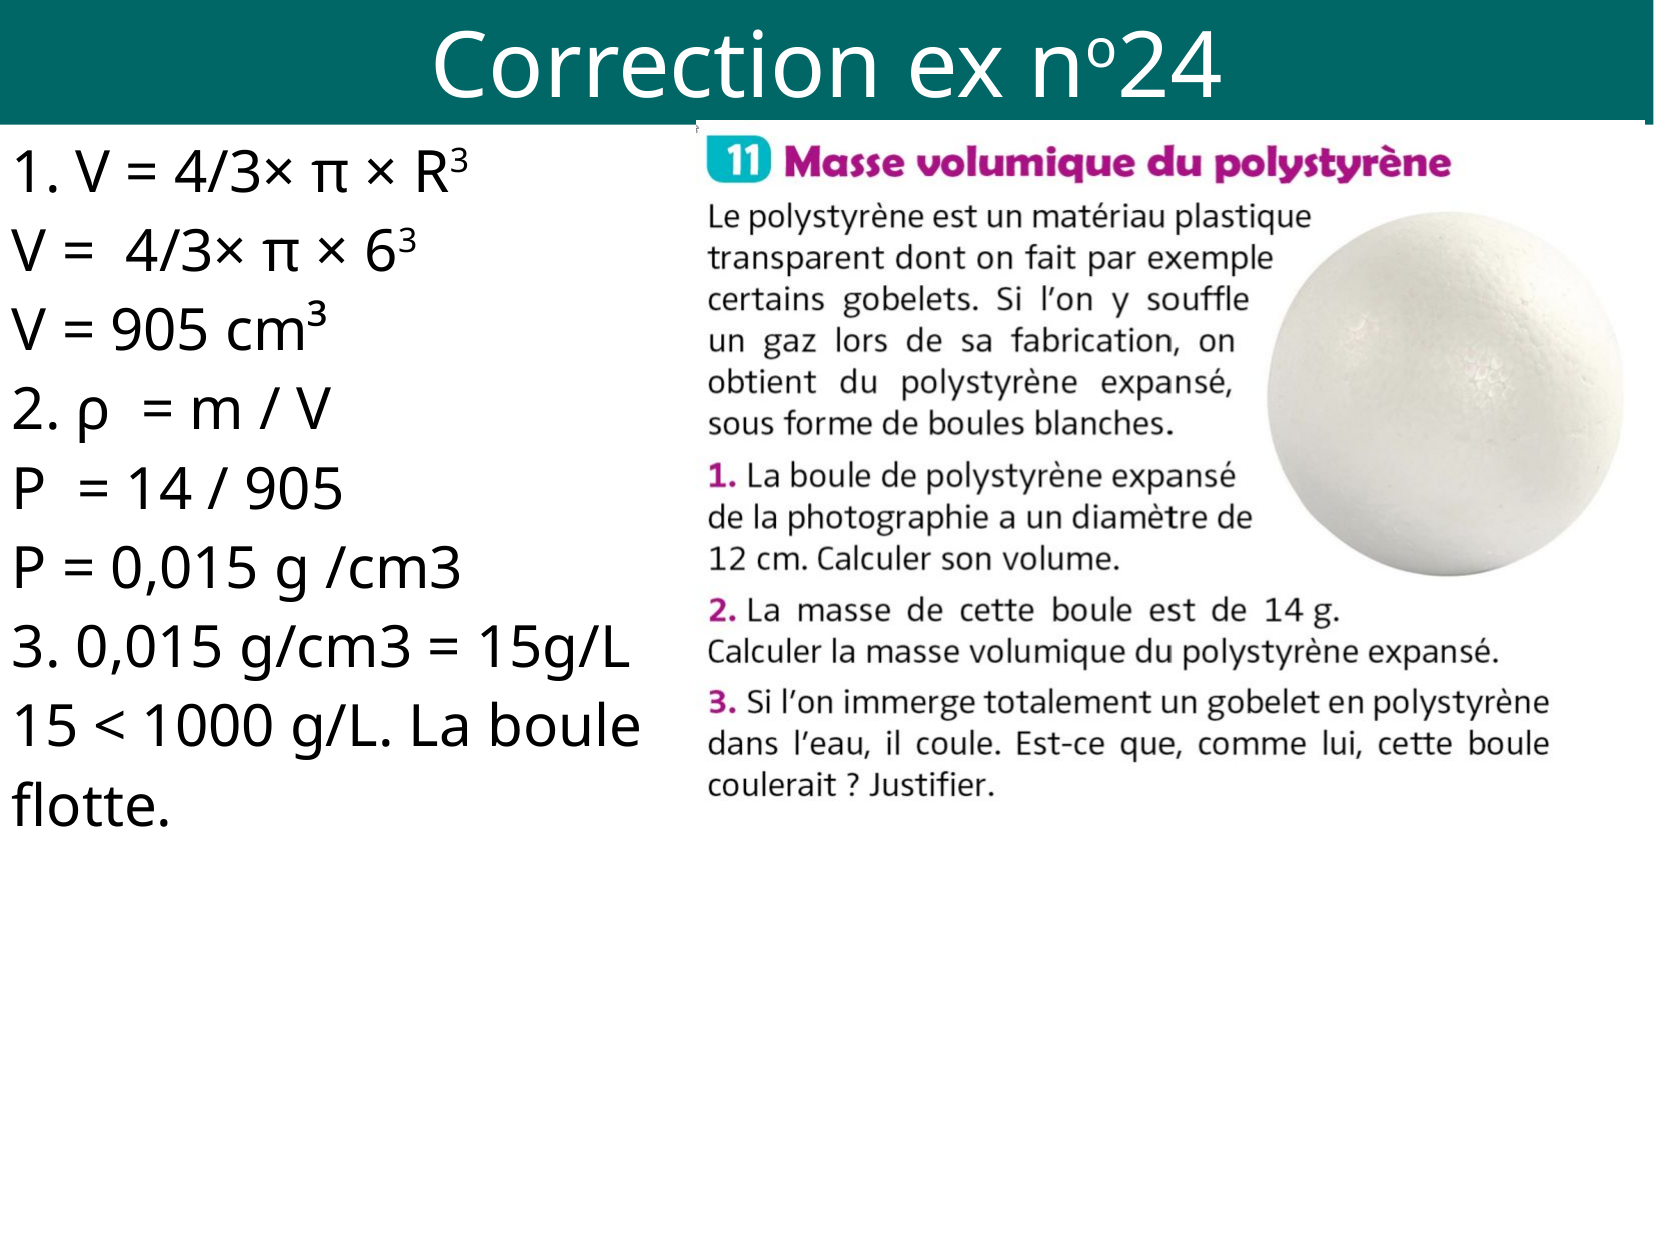

# Correction ex no24
1. V = 4/3× π × R3
V = 4/3× π × 63
V = 905 cm³
2. ρ = m / V
Ρ = 14 / 905
Ρ = 0,015 g /cm3
3. 0,015 g/cm3 = 15g/L
15 < 1000 g/L. La boule
flotte.